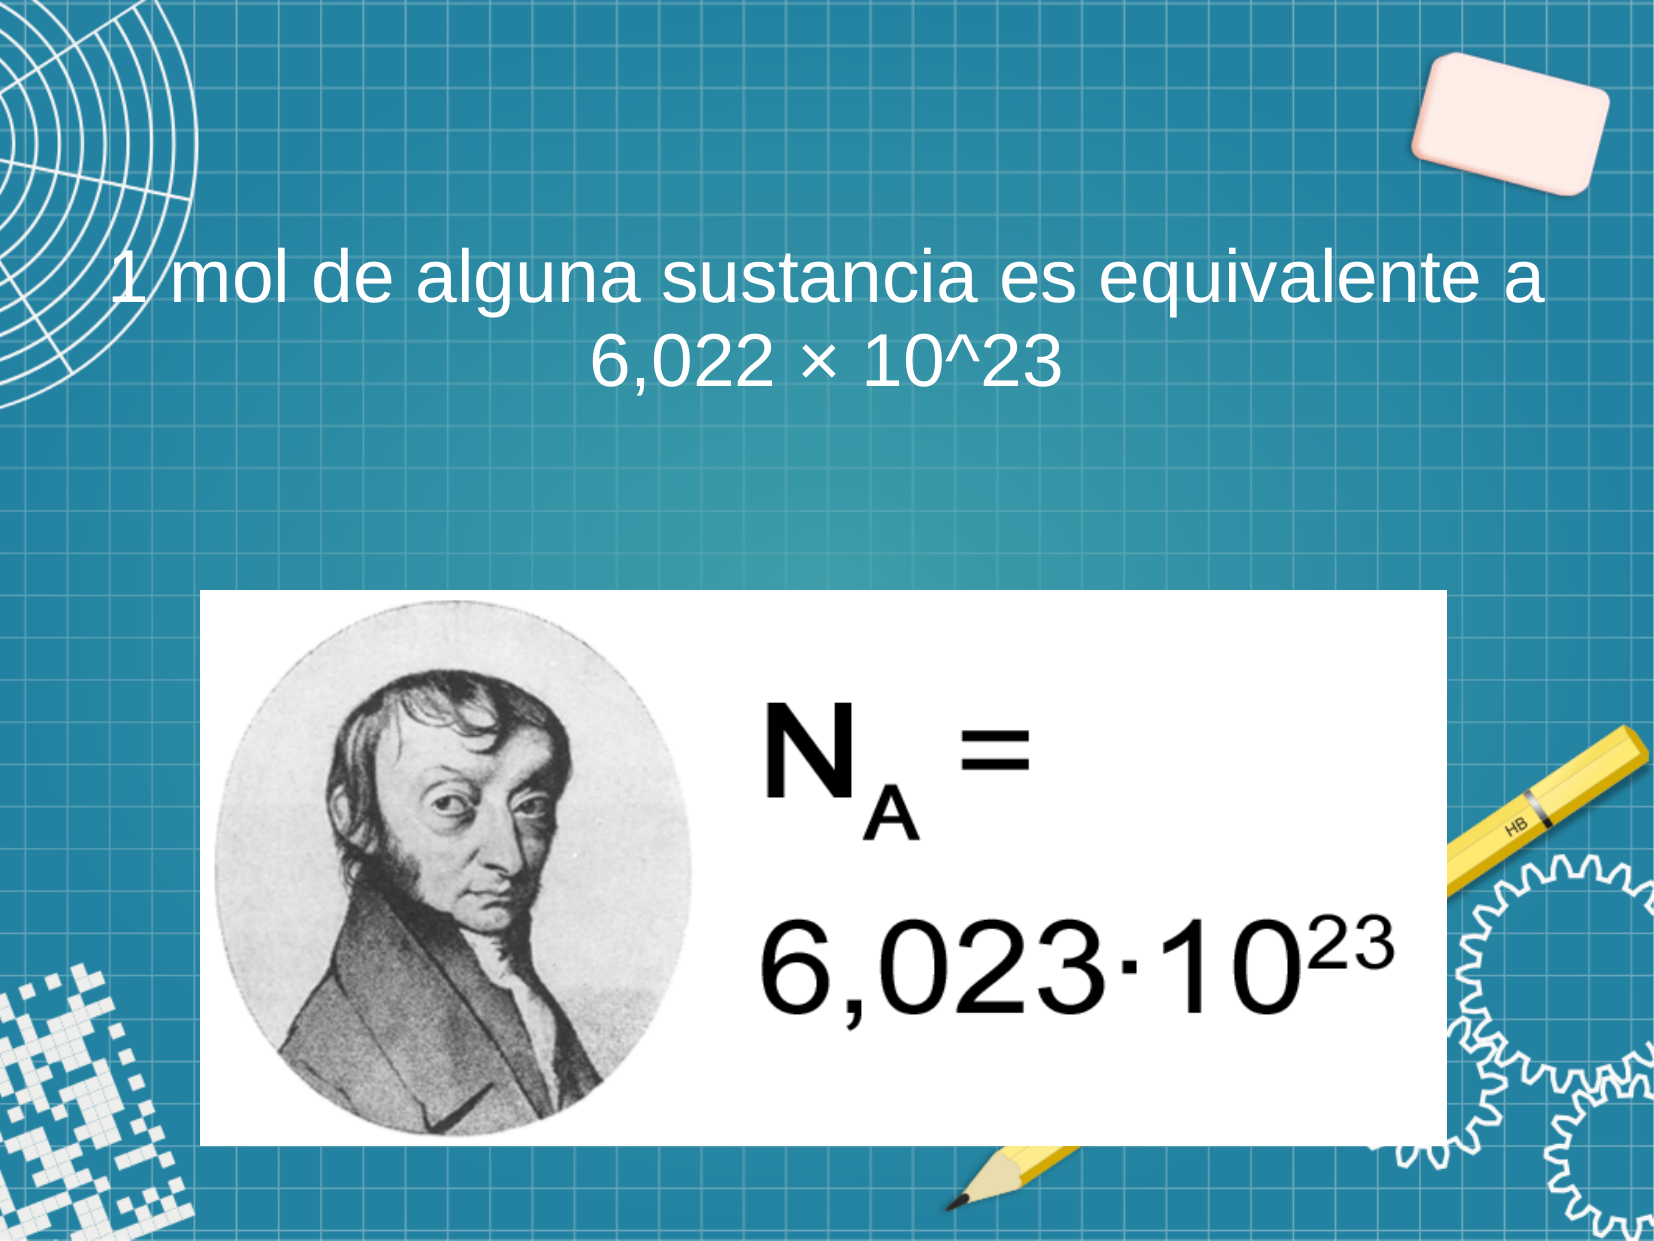

# 1 mol de alguna sustancia es equivalente a 6,022 × 10^23
[unsupported chart]